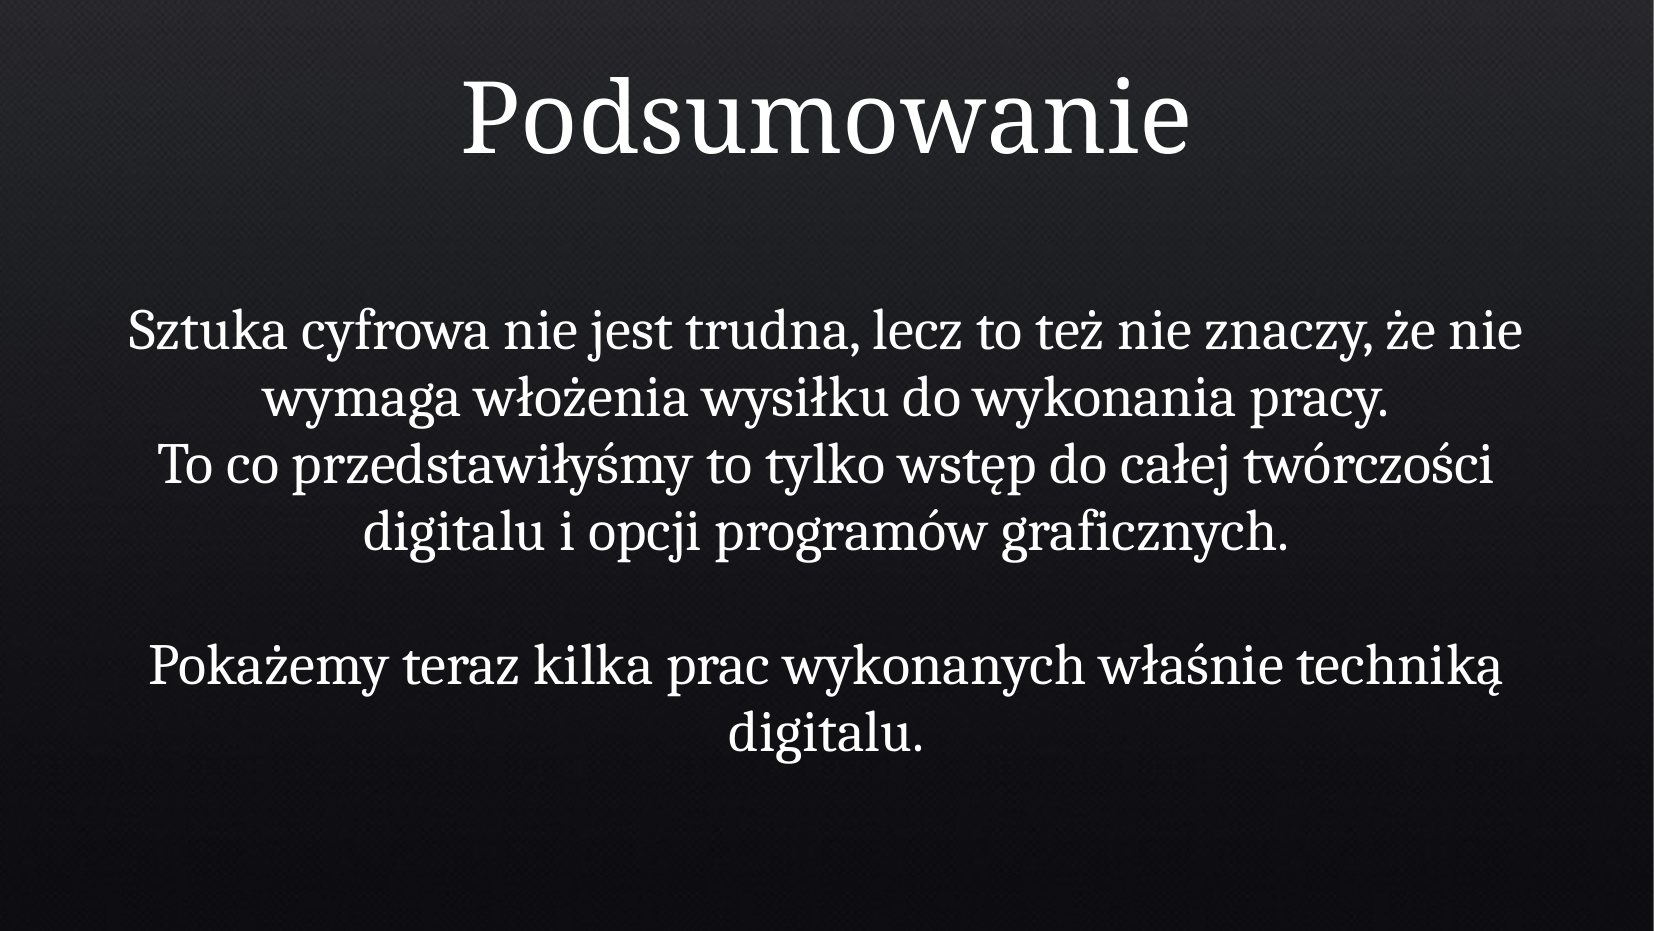

# Podsumowanie
Sztuka cyfrowa nie jest trudna, lecz to też nie znaczy, że nie wymaga włożenia wysiłku do wykonania pracy.
To co przedstawiłyśmy to tylko wstęp do całej twórczości digitalu i opcji programów graficznych.
Pokażemy teraz kilka prac wykonanych właśnie techniką digitalu.